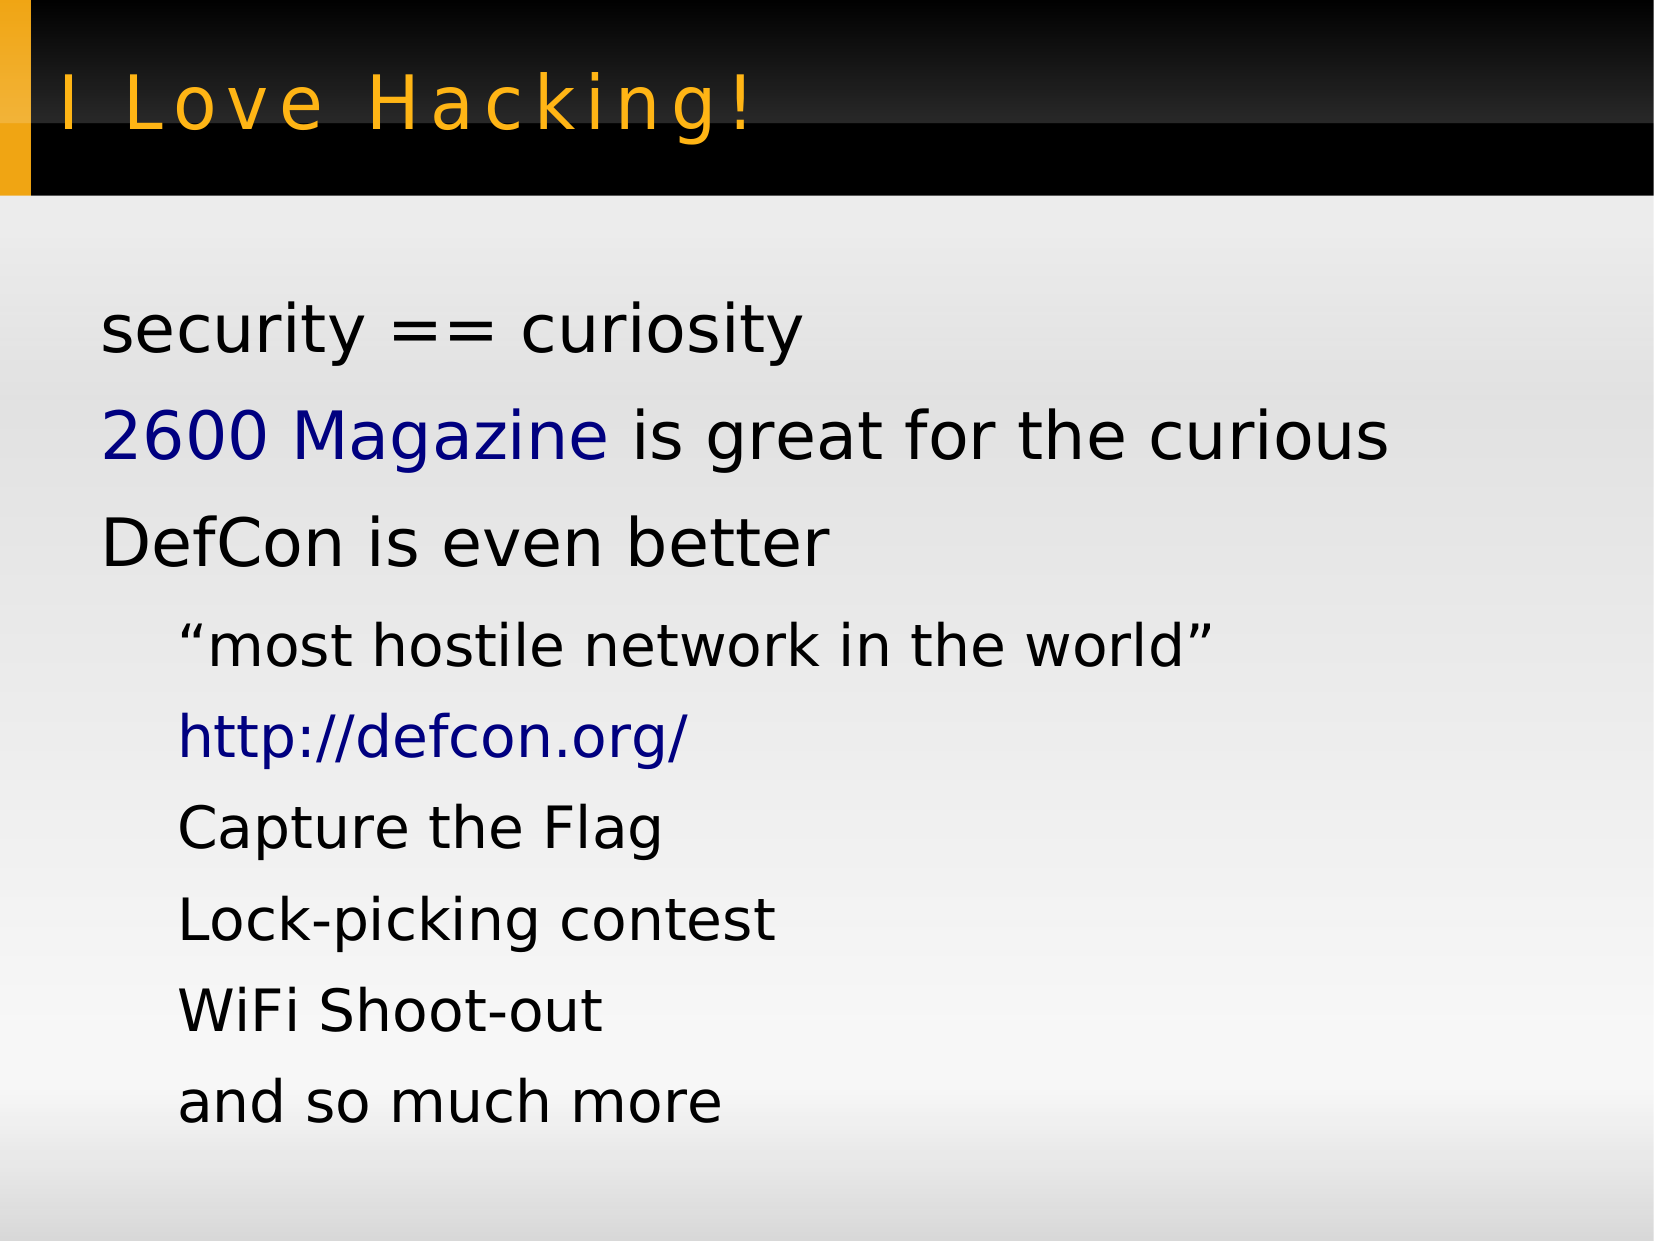

# I Love Hacking!
security == curiosity
2600 Magazine is great for the curious
DefCon is even better
“most hostile network in the world”
http://defcon.org/
Capture the Flag
Lock-picking contest
WiFi Shoot-out
and so much more